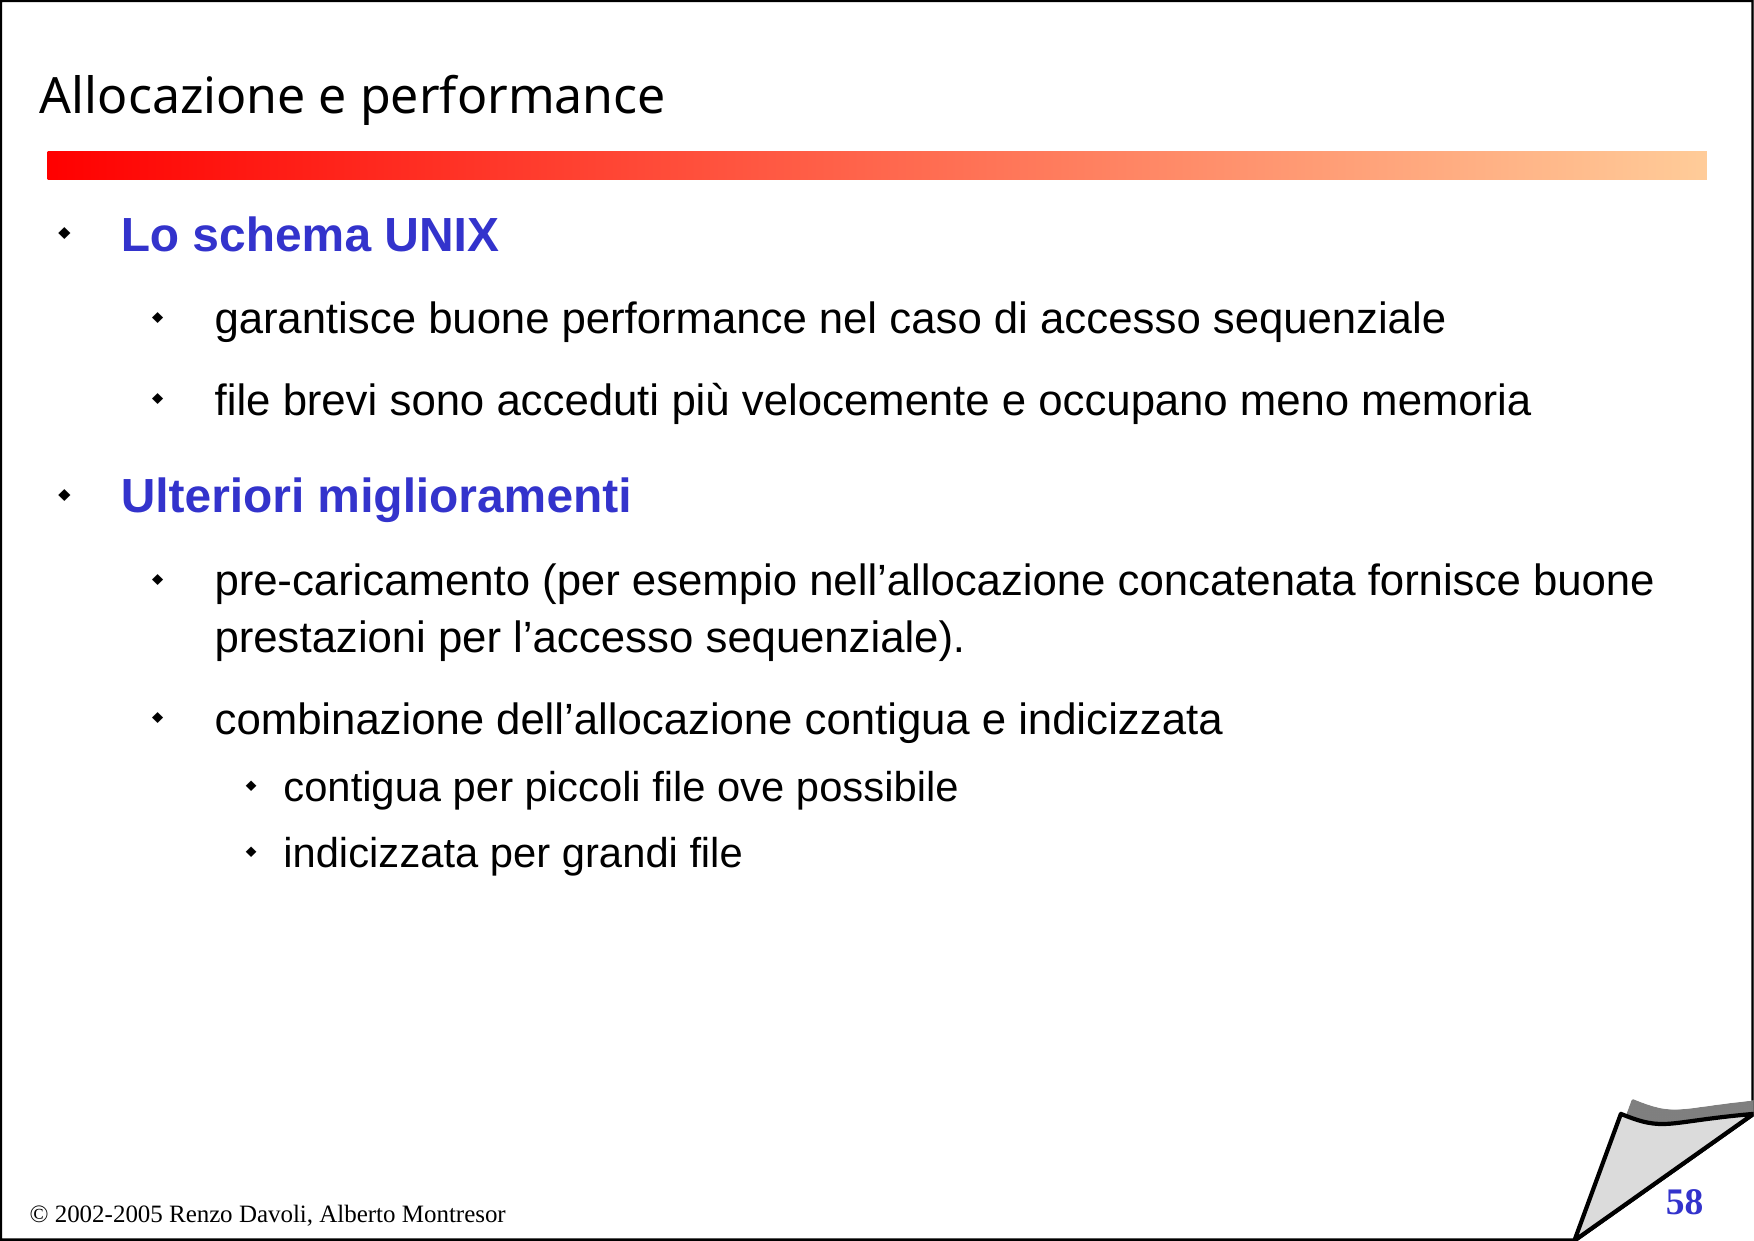

# Allocazione e performance
Lo schema UNIX
garantisce buone performance nel caso di accesso sequenziale
file brevi sono acceduti più velocemente e occupano meno memoria
Ulteriori miglioramenti
pre-caricamento (per esempio nell’allocazione concatenata fornisce buone prestazioni per l’accesso sequenziale).
combinazione dell’allocazione contigua e indicizzata
contigua per piccoli file ove possibile
indicizzata per grandi file